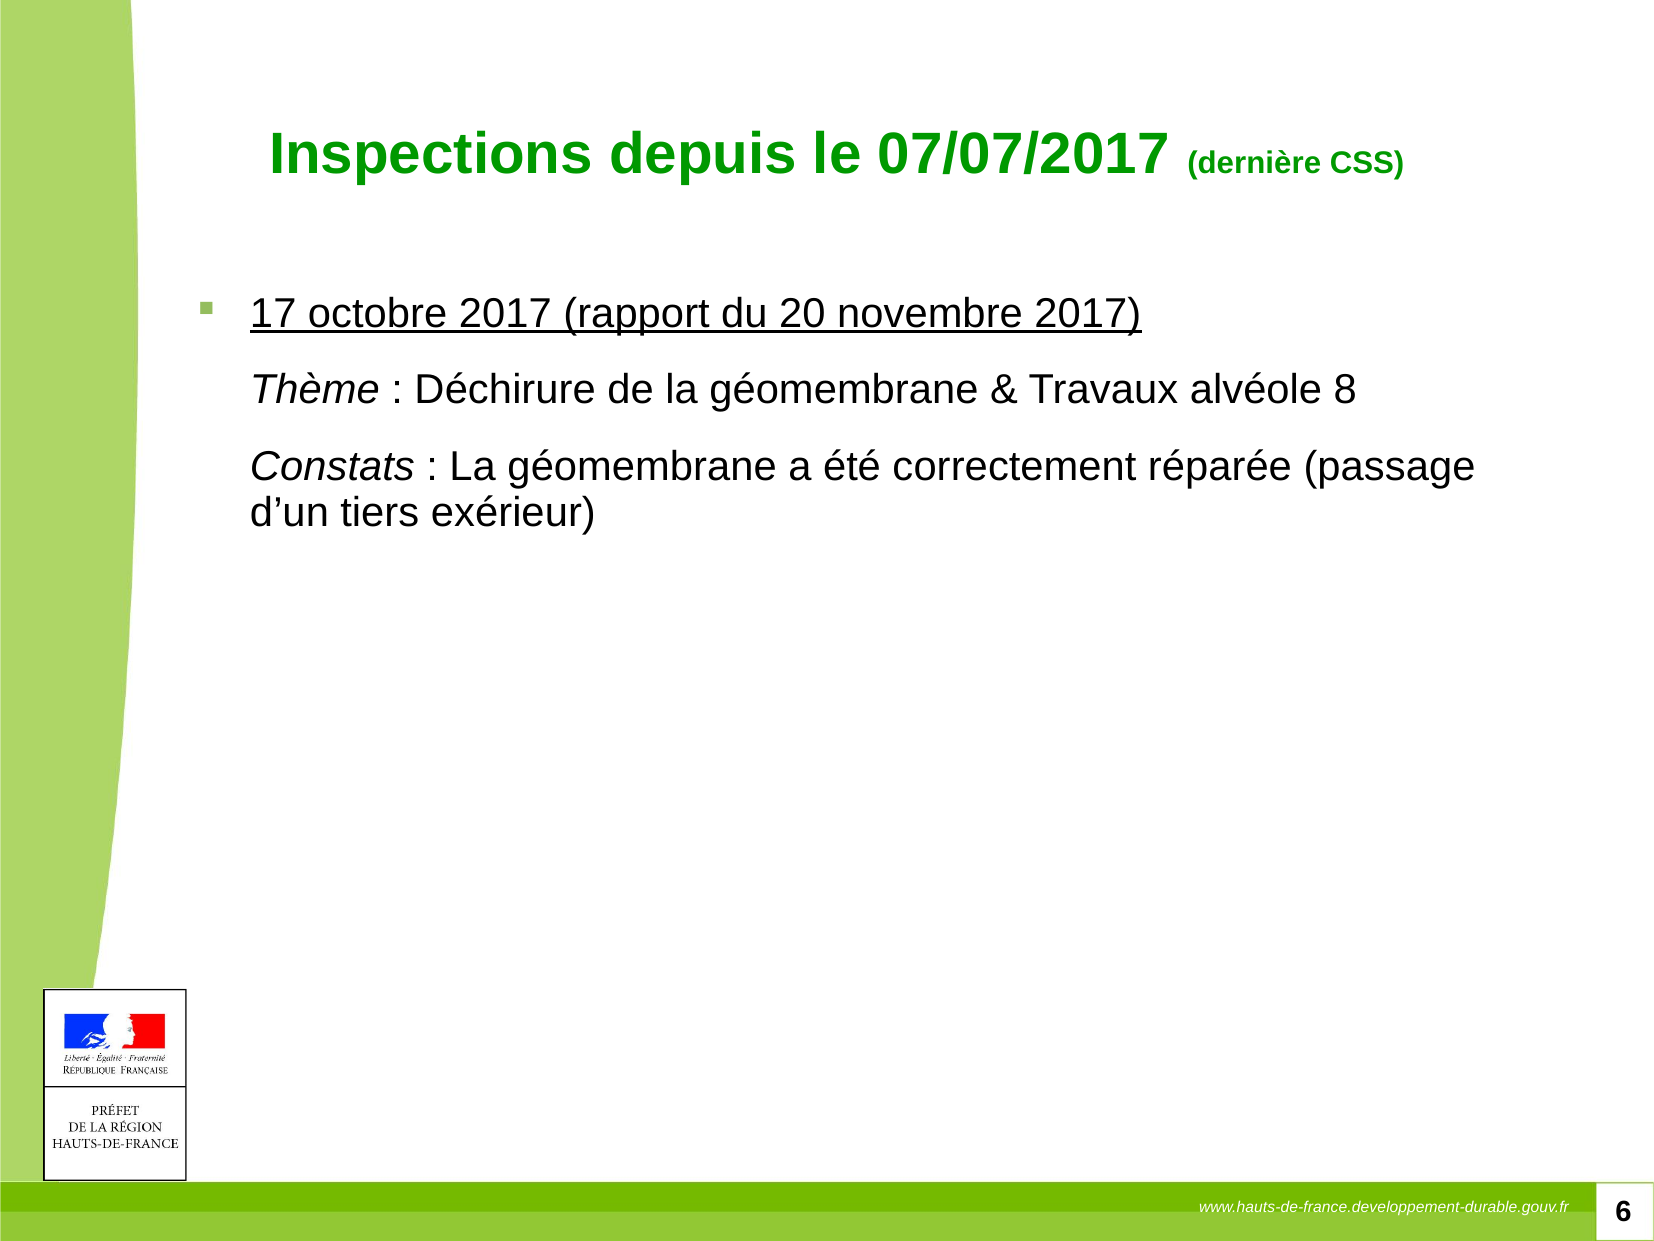

# Inspections depuis le 07/07/2017 (dernière CSS)
17 octobre 2017 (rapport du 20 novembre 2017)
Thème : Déchirure de la géomembrane & Travaux alvéole 8
Constats : La géomembrane a été correctement réparée (passage d’un tiers exérieur)
6